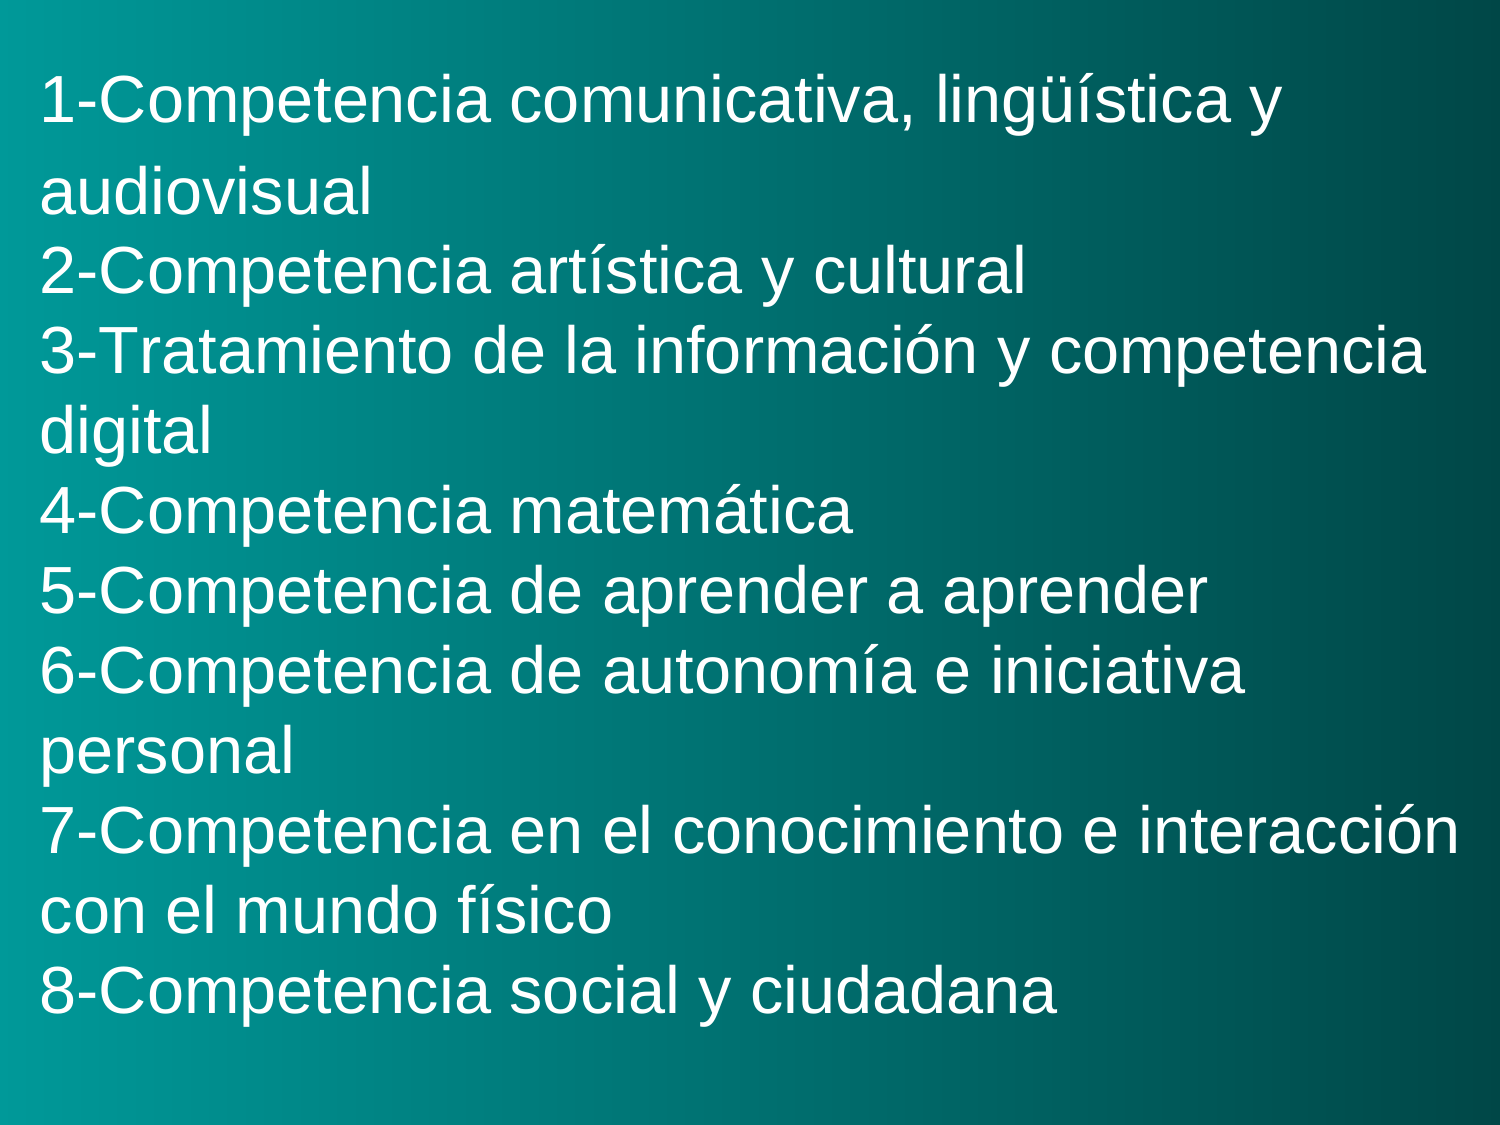

1-Competencia comunicativa, lingüística y audiovisual
2-Competencia artística y cultural
3-Tratamiento de la información y competencia digital
4-Competencia matemática
5-Competencia de aprender a aprender
6-Competencia de autonomía e iniciativa personal
7-Competencia en el conocimiento e interacción con el mundo físico
8-Competencia social y ciudadana